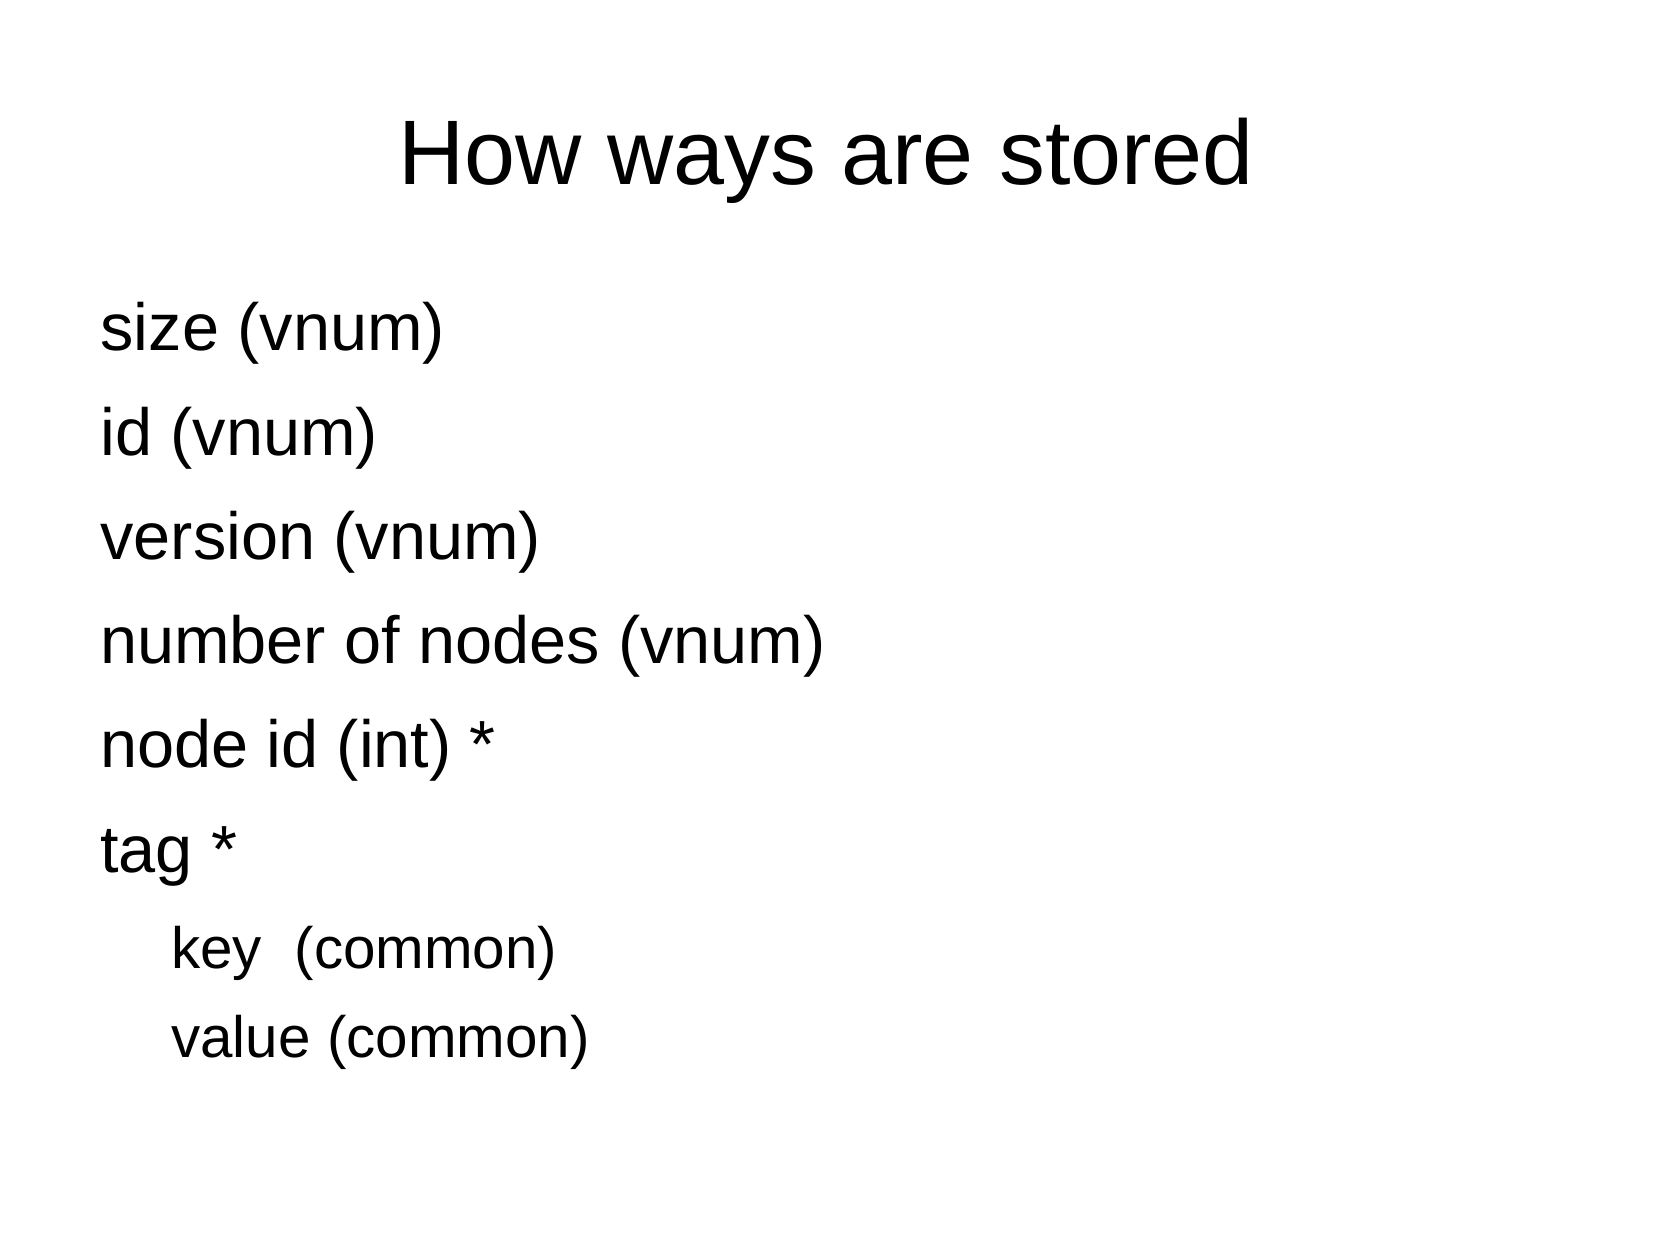

# How ways are stored
size (vnum)
id (vnum)
version (vnum)
number of nodes (vnum)
node id (int) *
tag *
key (common)
value (common)